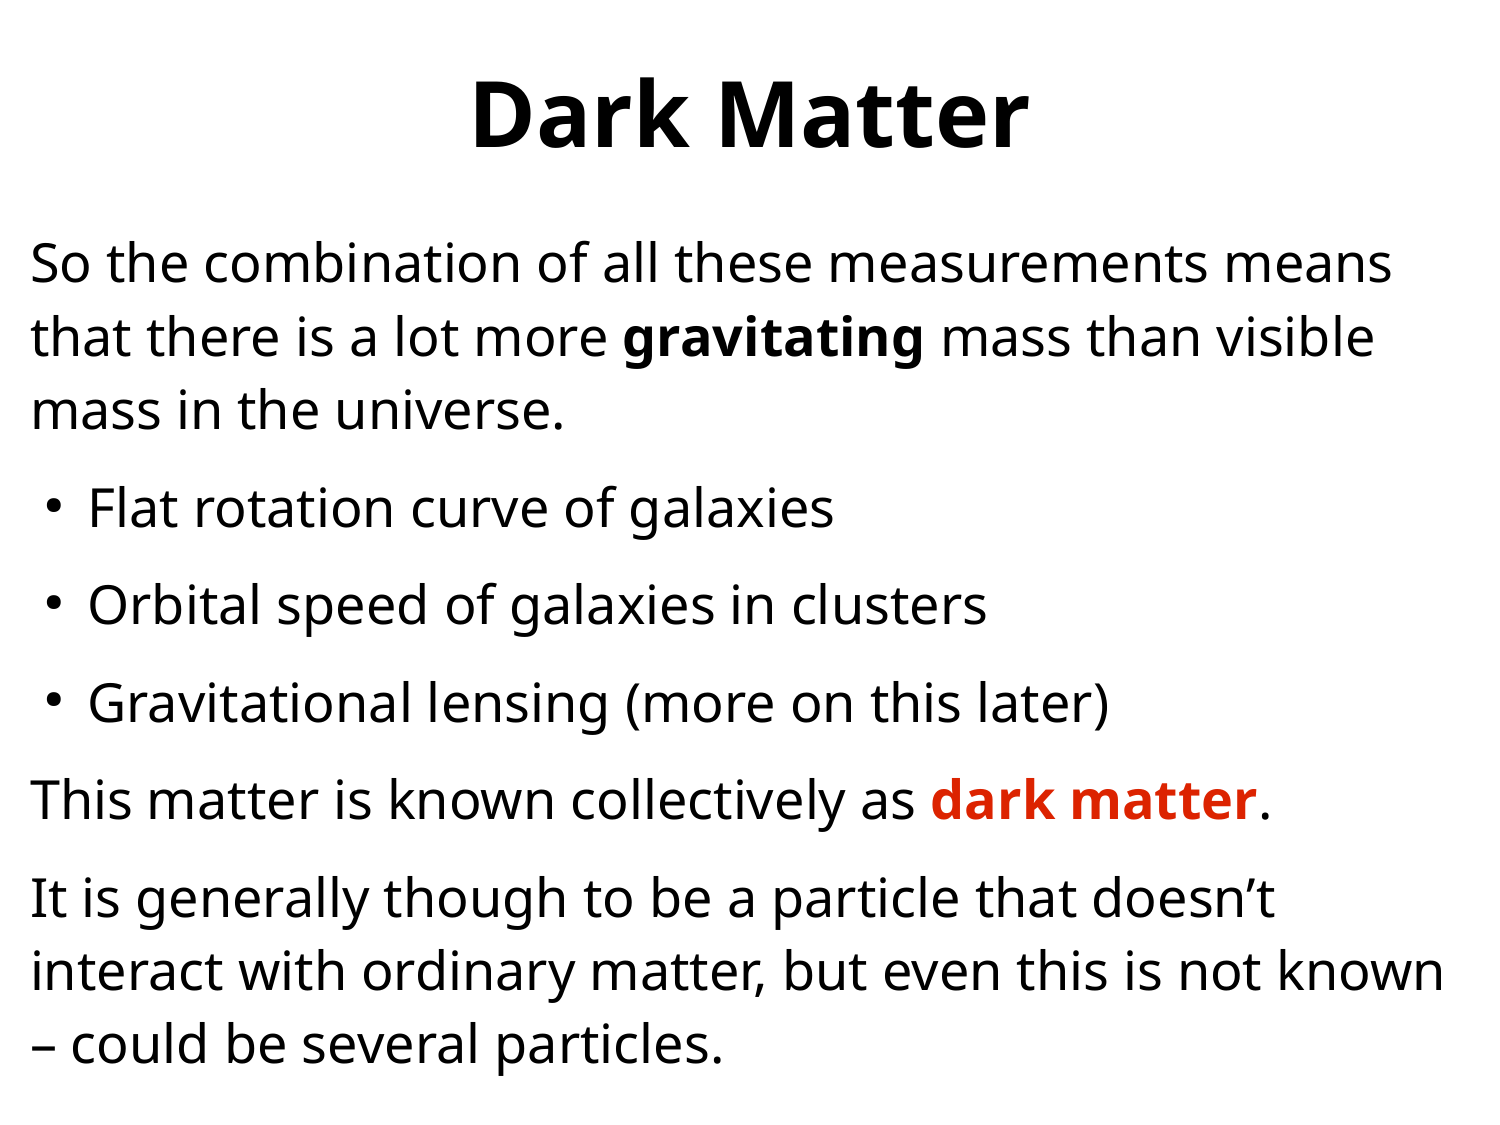

# Dark Matter
So the combination of all these measurements means that there is a lot more gravitating mass than visible mass in the universe.
Flat rotation curve of galaxies
Orbital speed of galaxies in clusters
Gravitational lensing (more on this later)
This matter is known collectively as dark matter.
It is generally though to be a particle that doesn’t interact with ordinary matter, but even this is not known – could be several particles.